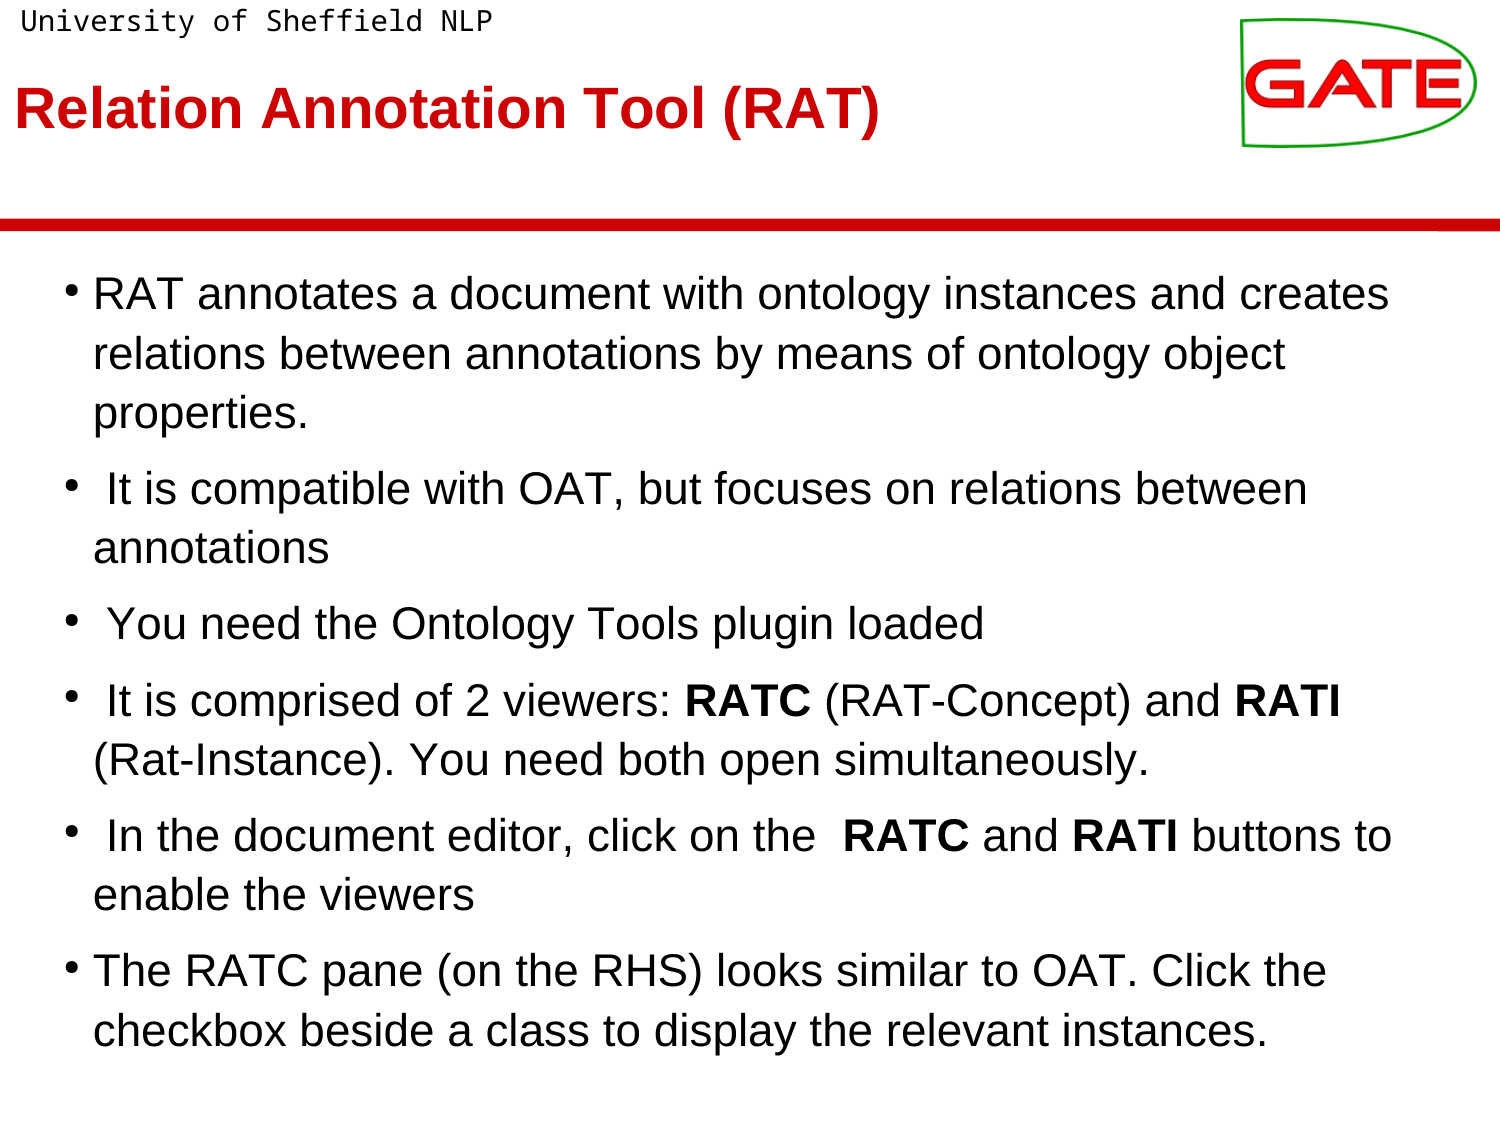

# Relation Annotation Tool (RAT)
RAT annotates a document with ontology instances and creates relations between annotations by means of ontology object properties.
 It is compatible with OAT, but focuses on relations between annotations
 You need the Ontology Tools plugin loaded
 It is comprised of 2 viewers: RATC (RAT-Concept) and RATI (Rat-Instance). You need both open simultaneously.
 In the document editor, click on the RATC and RATI buttons to enable the viewers
The RATC pane (on the RHS) looks similar to OAT. Click the checkbox beside a class to display the relevant instances.